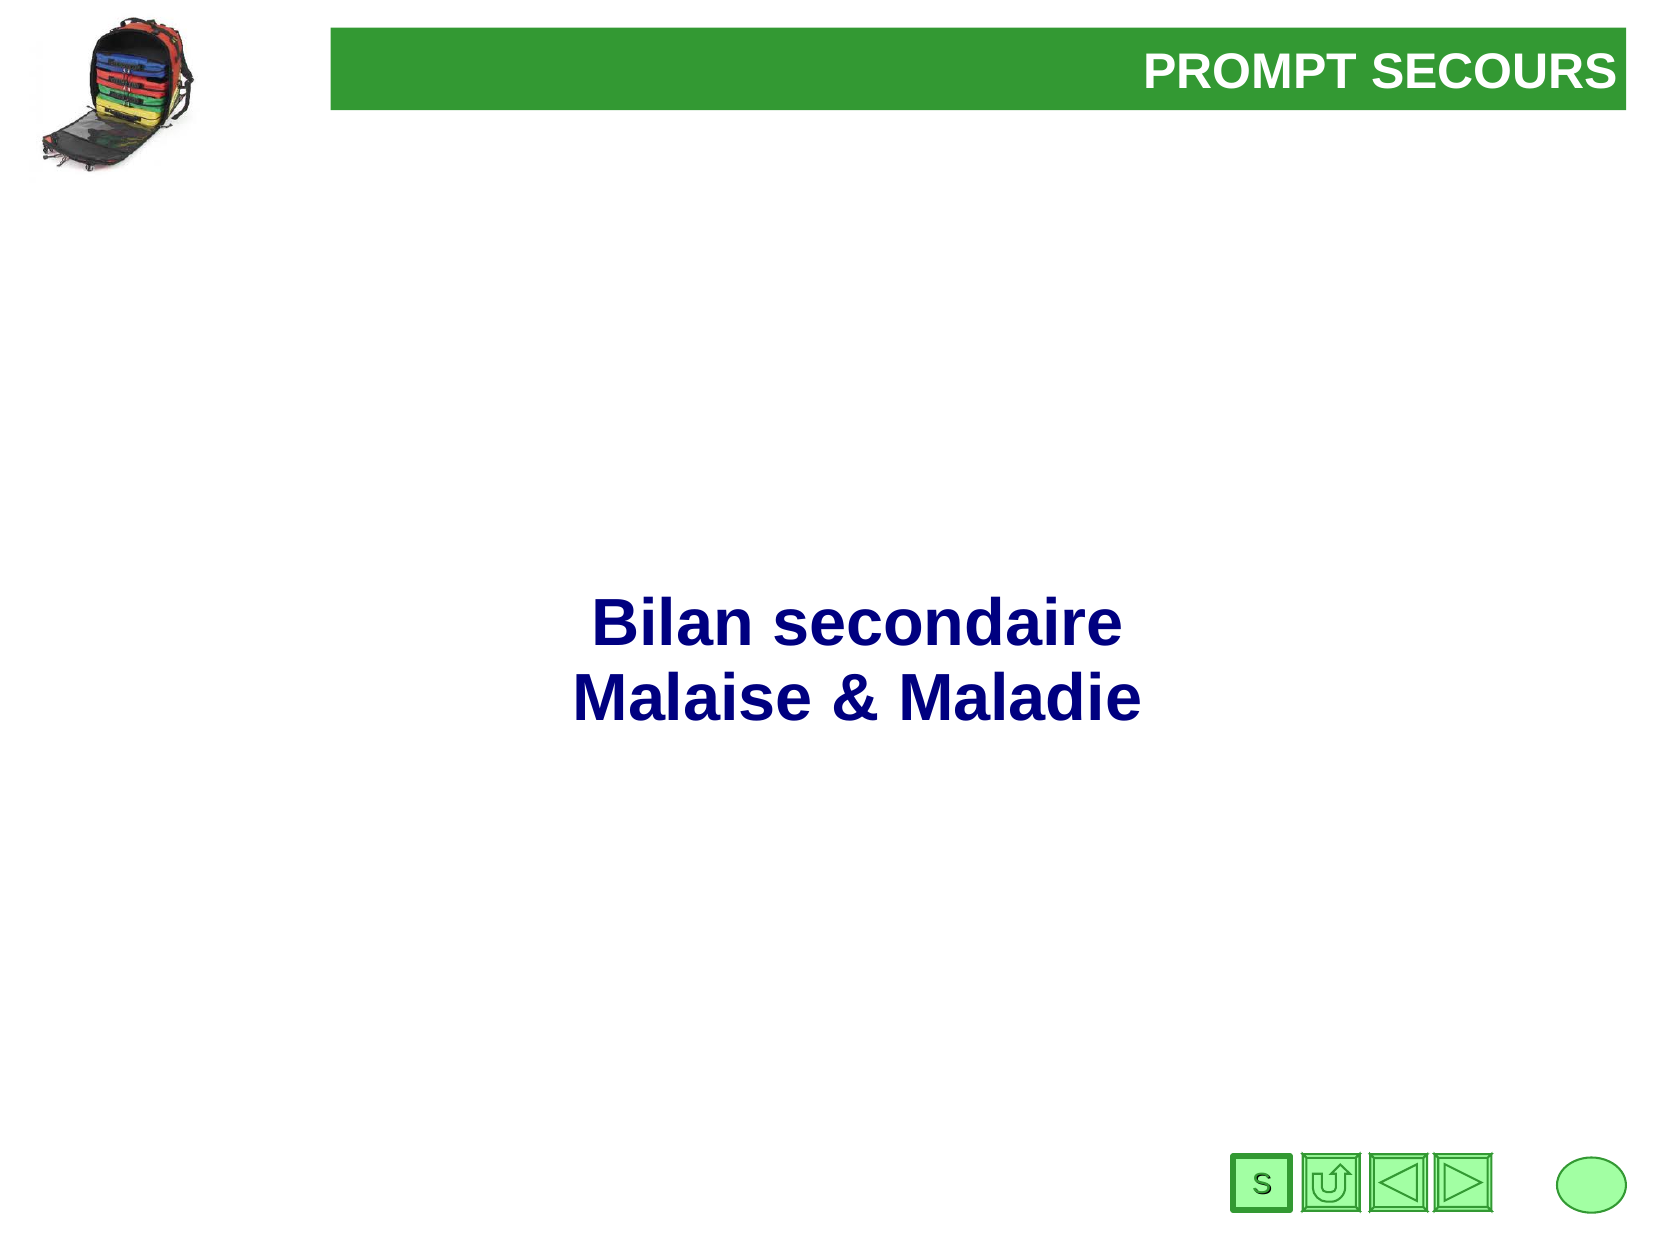

# PROMPT SECOURS
Bilan secondaire
Malaise & Maladie